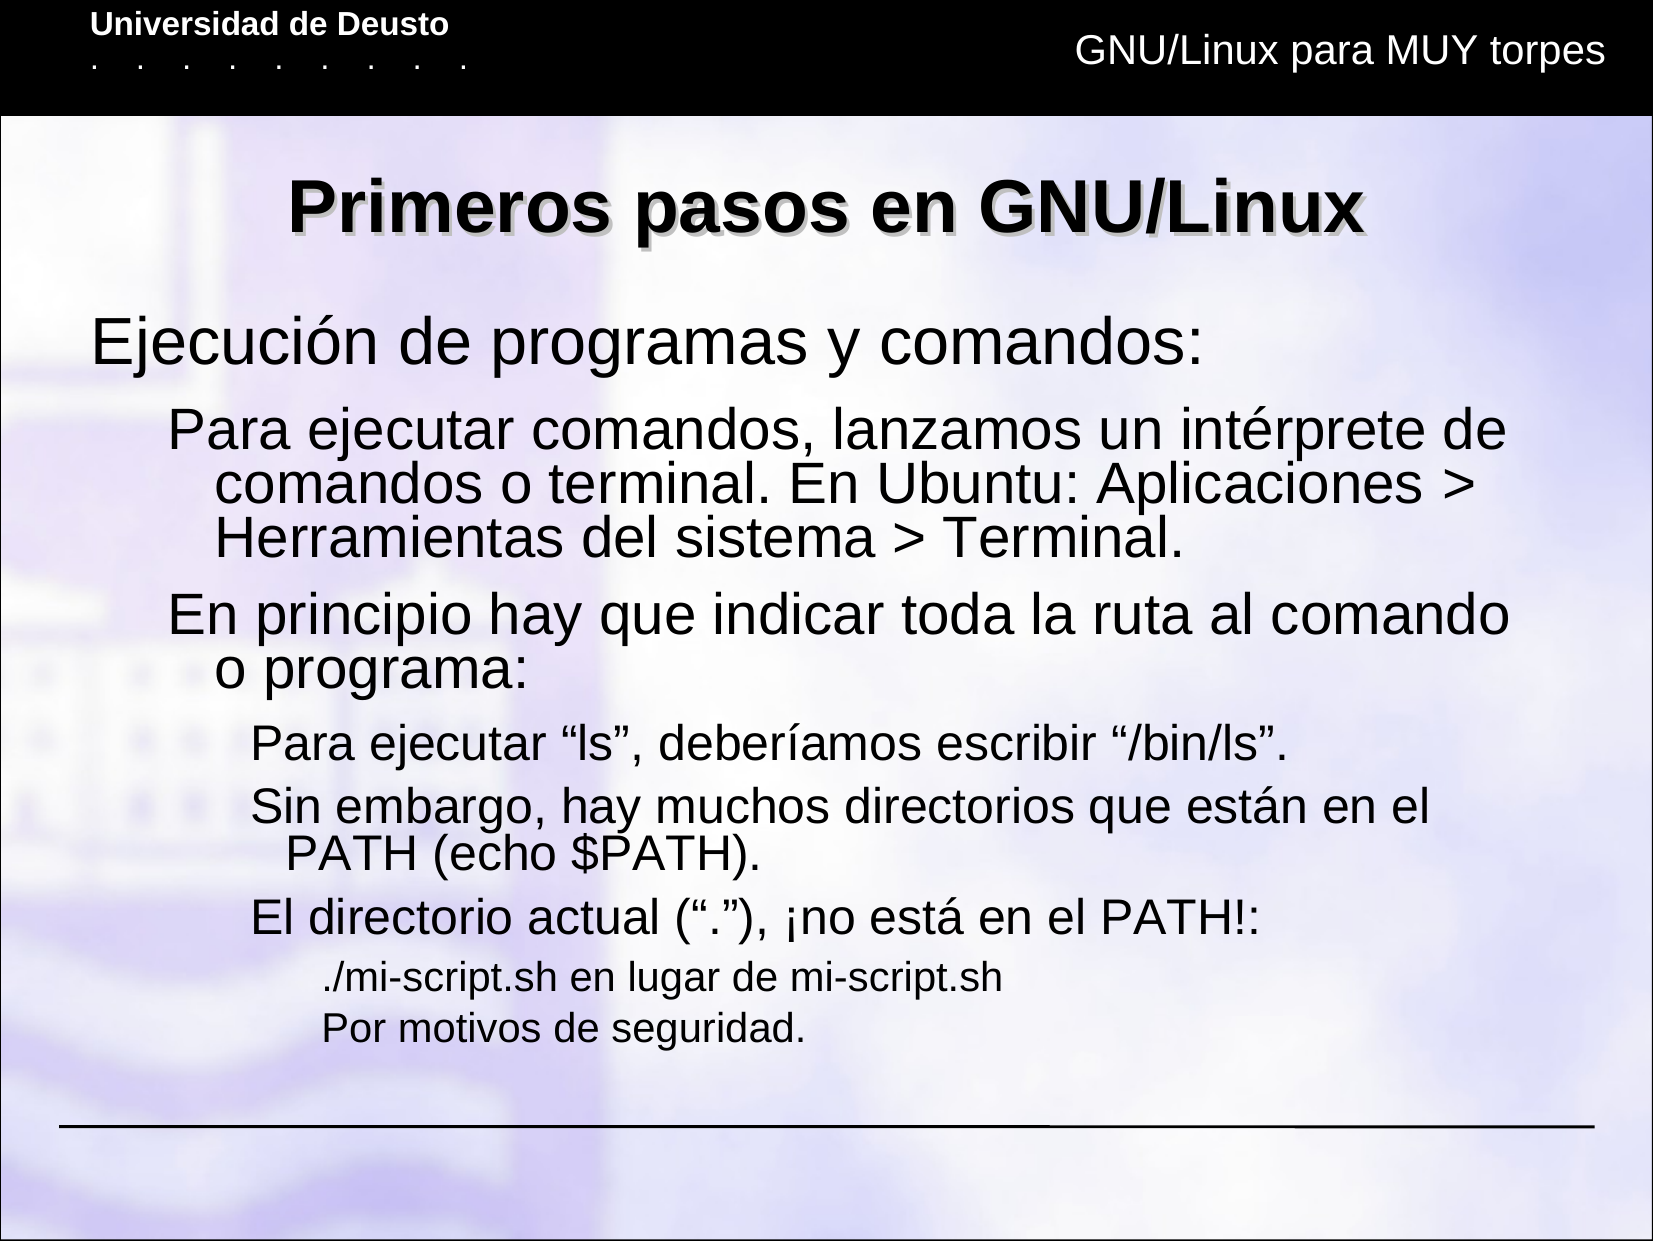

# Primeros pasos en GNU/Linux
Ejecución de programas y comandos:
Para ejecutar comandos, lanzamos un intérprete de comandos o terminal. En Ubuntu: Aplicaciones > Herramientas del sistema > Terminal.
En principio hay que indicar toda la ruta al comando o programa:
Para ejecutar “ls”, deberíamos escribir “/bin/ls”.
Sin embargo, hay muchos directorios que están en el PATH (echo $PATH).
El directorio actual (“.”), ¡no está en el PATH!:
./mi-script.sh en lugar de mi-script.sh
Por motivos de seguridad.